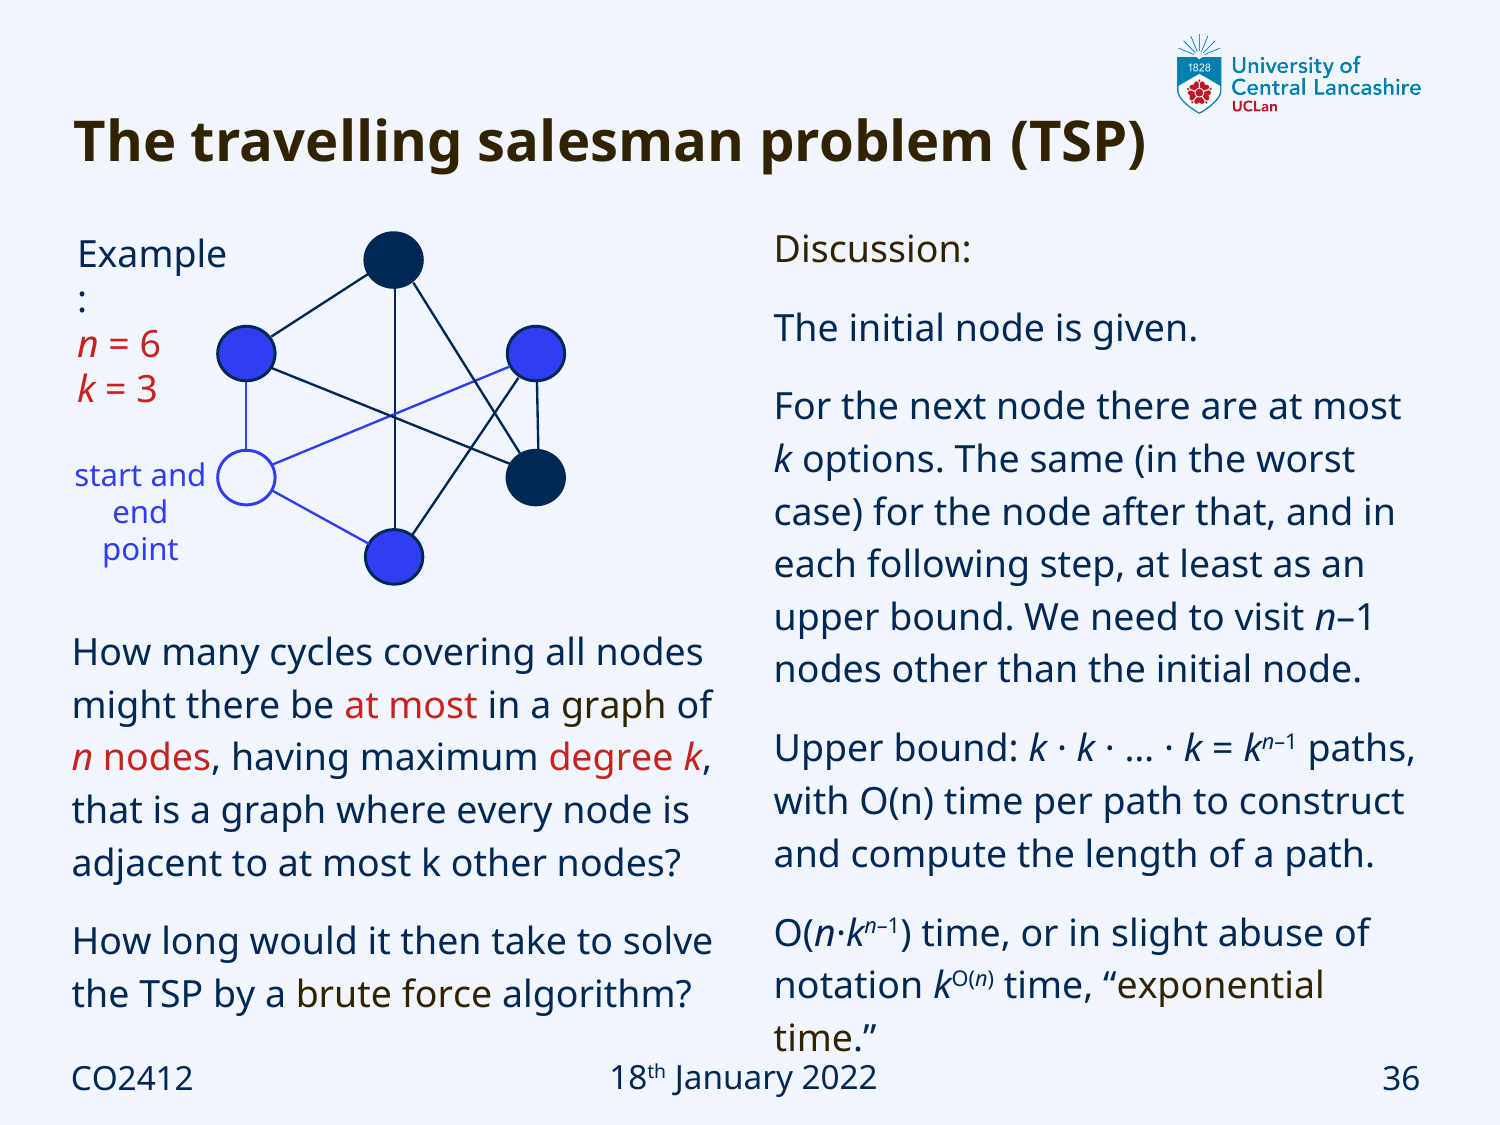

# The travelling salesman problem (TSP)
Discussion:
The initial node is given.
For the next node there are at most k options. The same (in the worst case) for the node after that, and in each following step, at least as an upper bound. We need to visit n–1 nodes other than the initial node.
Upper bound: k · k · … · k = kn–1 paths, with O(n) time per path to construct and compute the length of a path.
O(n·kn–1) time, or in slight abuse of notation kO(n) time, “exponential time.”
Example:
n = 6
k = 3
start and end point
How many cycles covering all nodes might there be at most in a graph of n nodes, having maximum degree k, that is a graph where every node is adjacent to at most k other nodes?
How long would it then take to solve the TSP by a brute force algorithm?